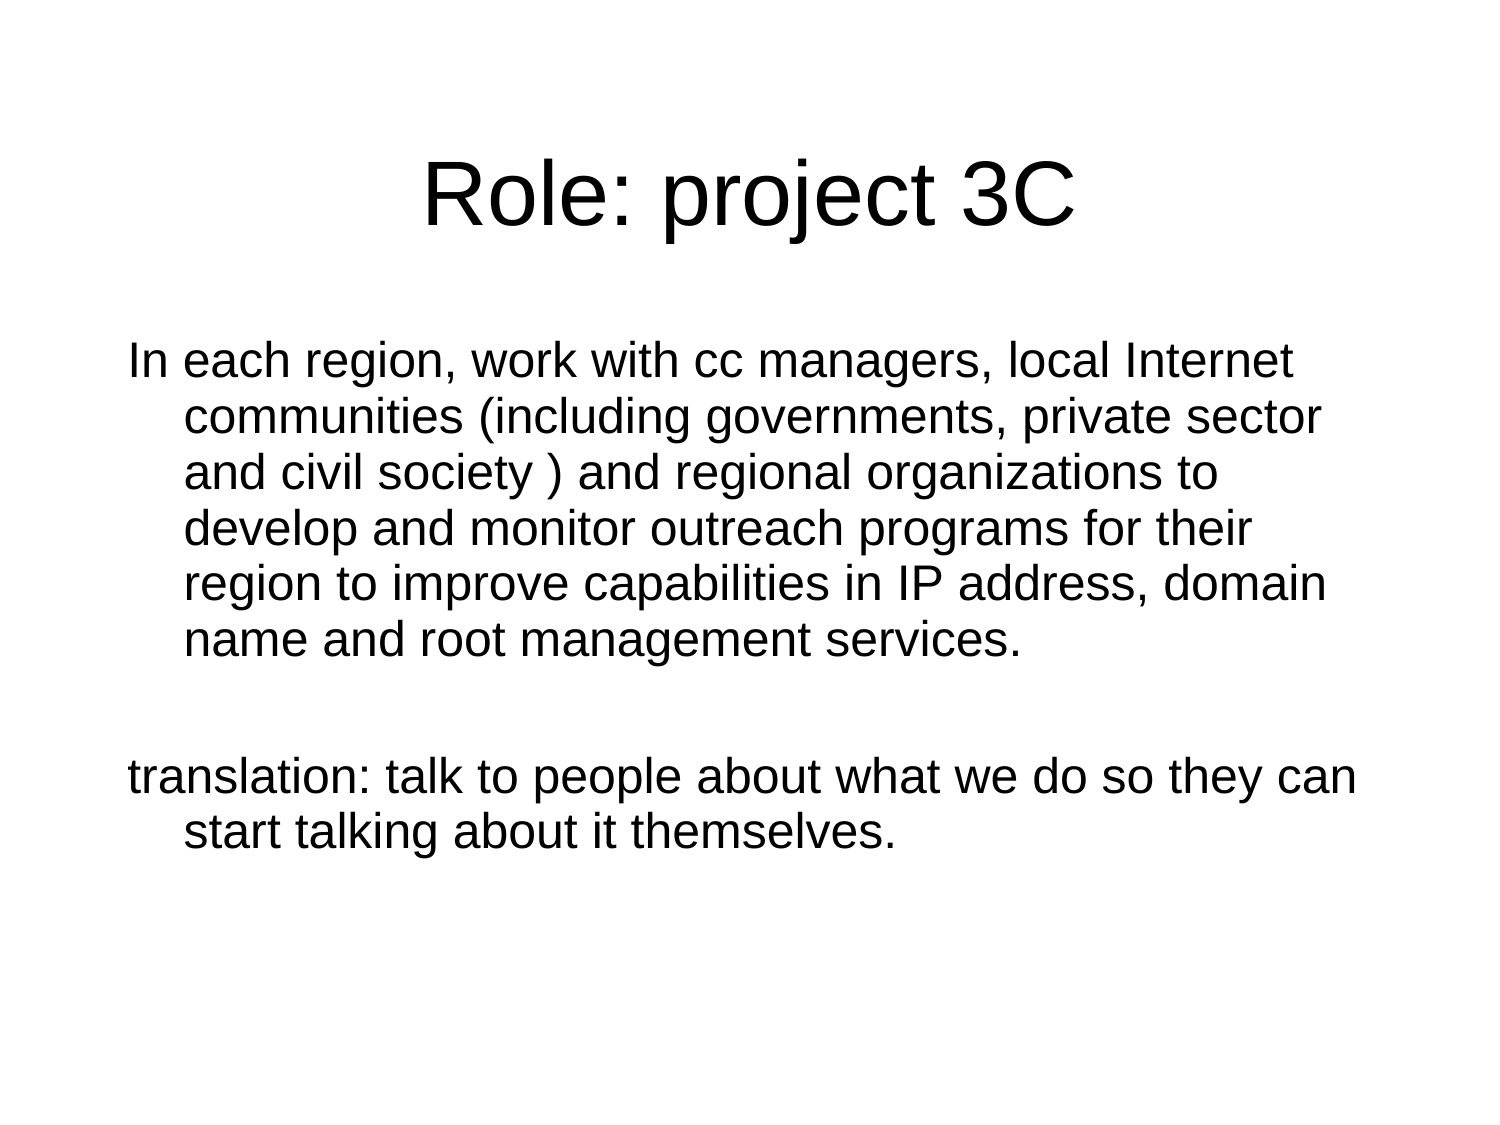

# Role: project 3C
In each region, work with cc managers, local Internet communities (including governments, private sector and civil society ) and regional organizations to develop and monitor outreach programs for their region to improve capabilities in IP address, domain name and root management services.
translation: talk to people about what we do so they can start talking about it themselves.